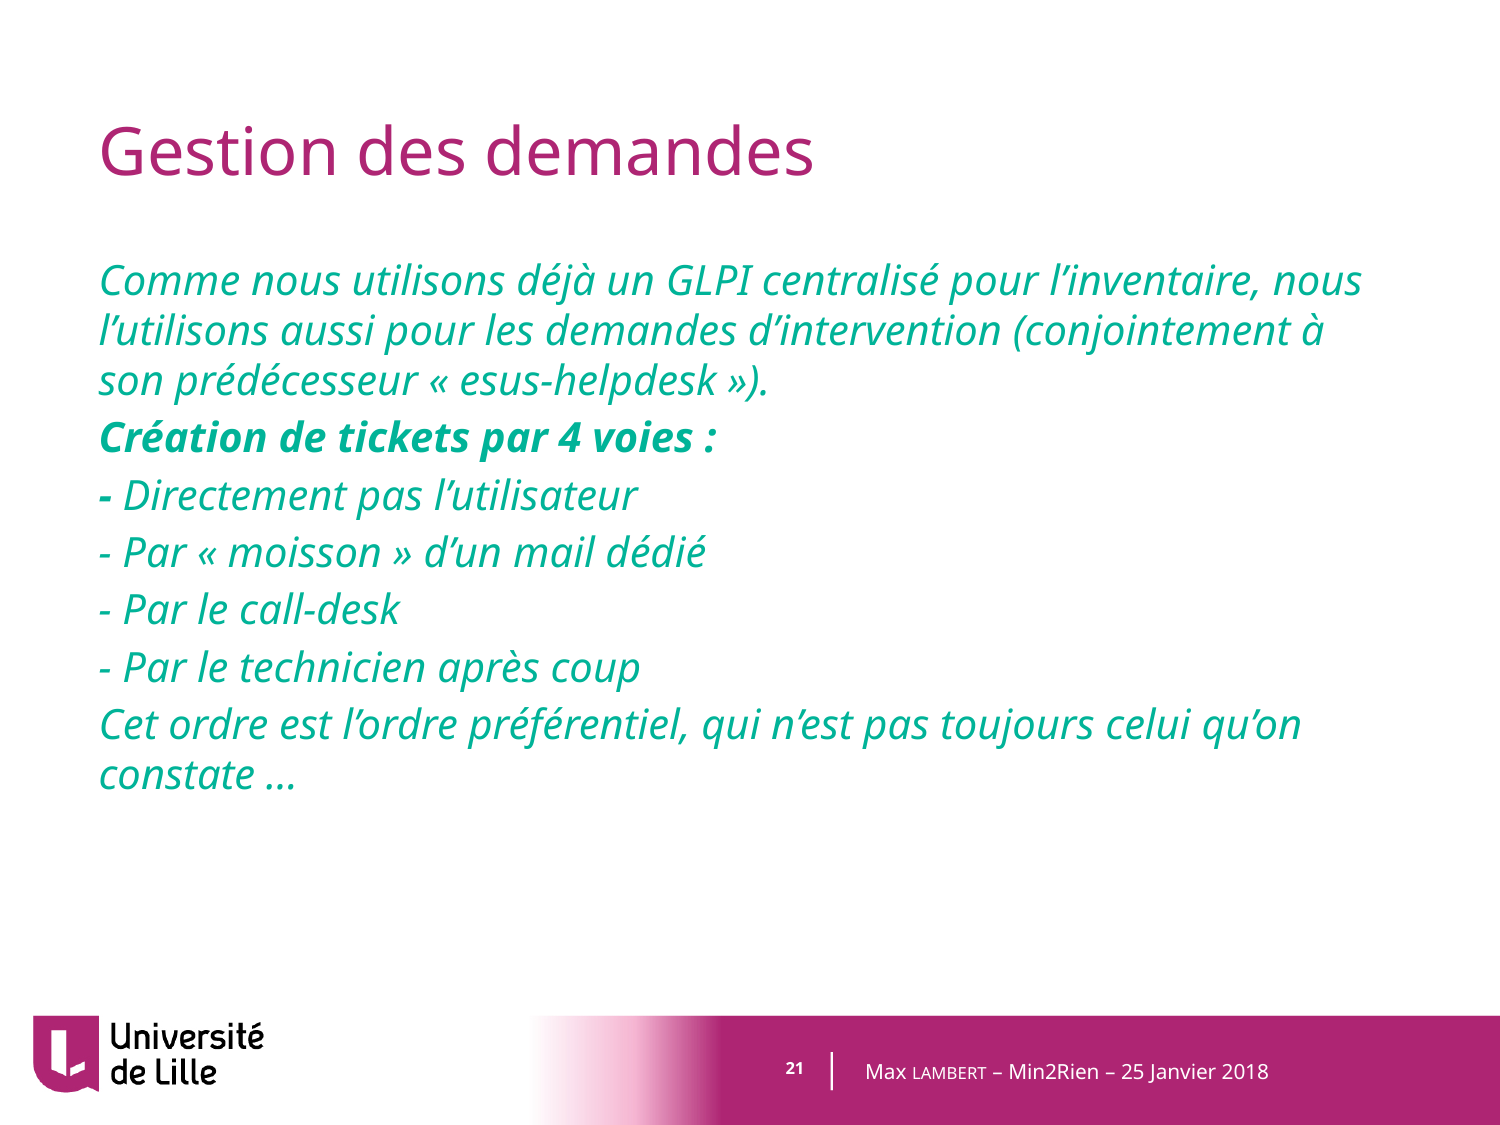

# Gestion des demandes
Comme nous utilisons déjà un GLPI centralisé pour l’inventaire, nous l’utilisons aussi pour les demandes d’intervention (conjointement à son prédécesseur « esus-helpdesk »).
Création de tickets par 4 voies :
- Directement pas l’utilisateur
- Par « moisson » d’un mail dédié
- Par le call-desk
- Par le technicien après coup
Cet ordre est l’ordre préférentiel, qui n’est pas toujours celui qu’on constate ...